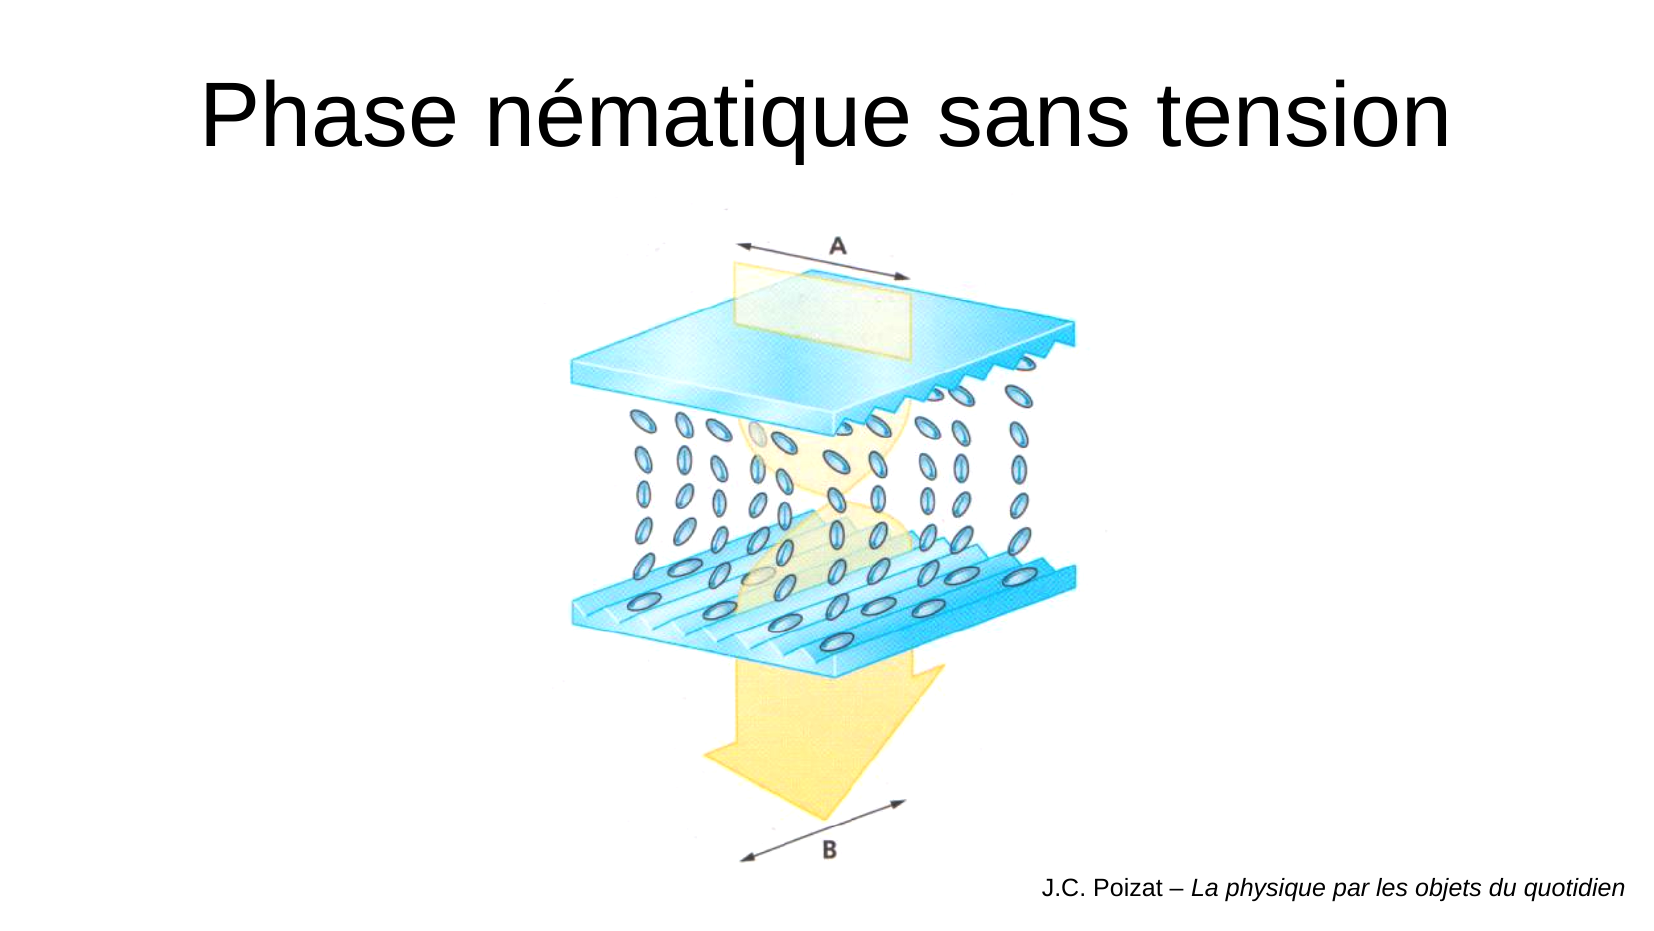

# Phase nématique sans tension
J.C. Poizat – La physique par les objets du quotidien